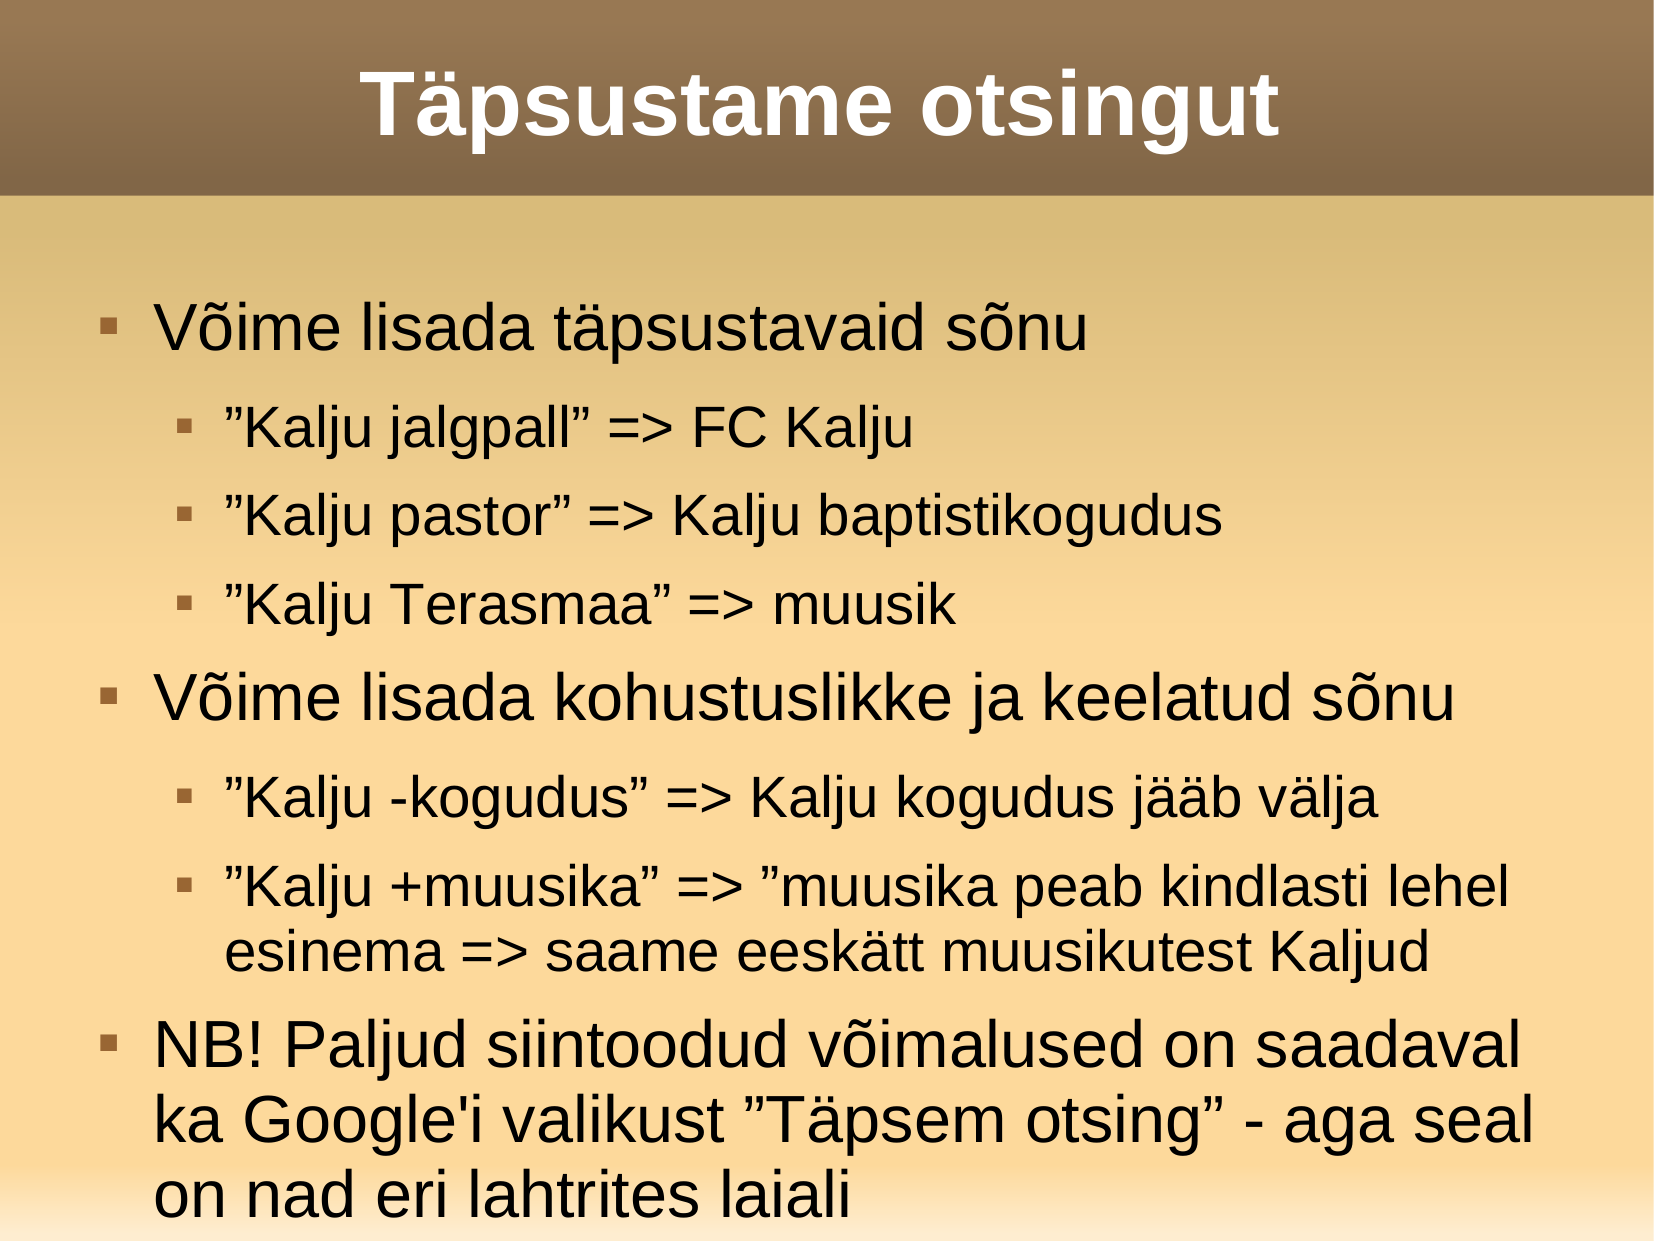

# Täpsustame otsingut
Võime lisada täpsustavaid sõnu
”Kalju jalgpall” => FC Kalju
”Kalju pastor” => Kalju baptistikogudus
”Kalju Terasmaa” => muusik
Võime lisada kohustuslikke ja keelatud sõnu
”Kalju -kogudus” => Kalju kogudus jääb välja
”Kalju +muusika” => ”muusika peab kindlasti lehel esinema => saame eeskätt muusikutest Kaljud
NB! Paljud siintoodud võimalused on saadaval ka Google'i valikust ”Täpsem otsing” - aga seal on nad eri lahtrites laiali